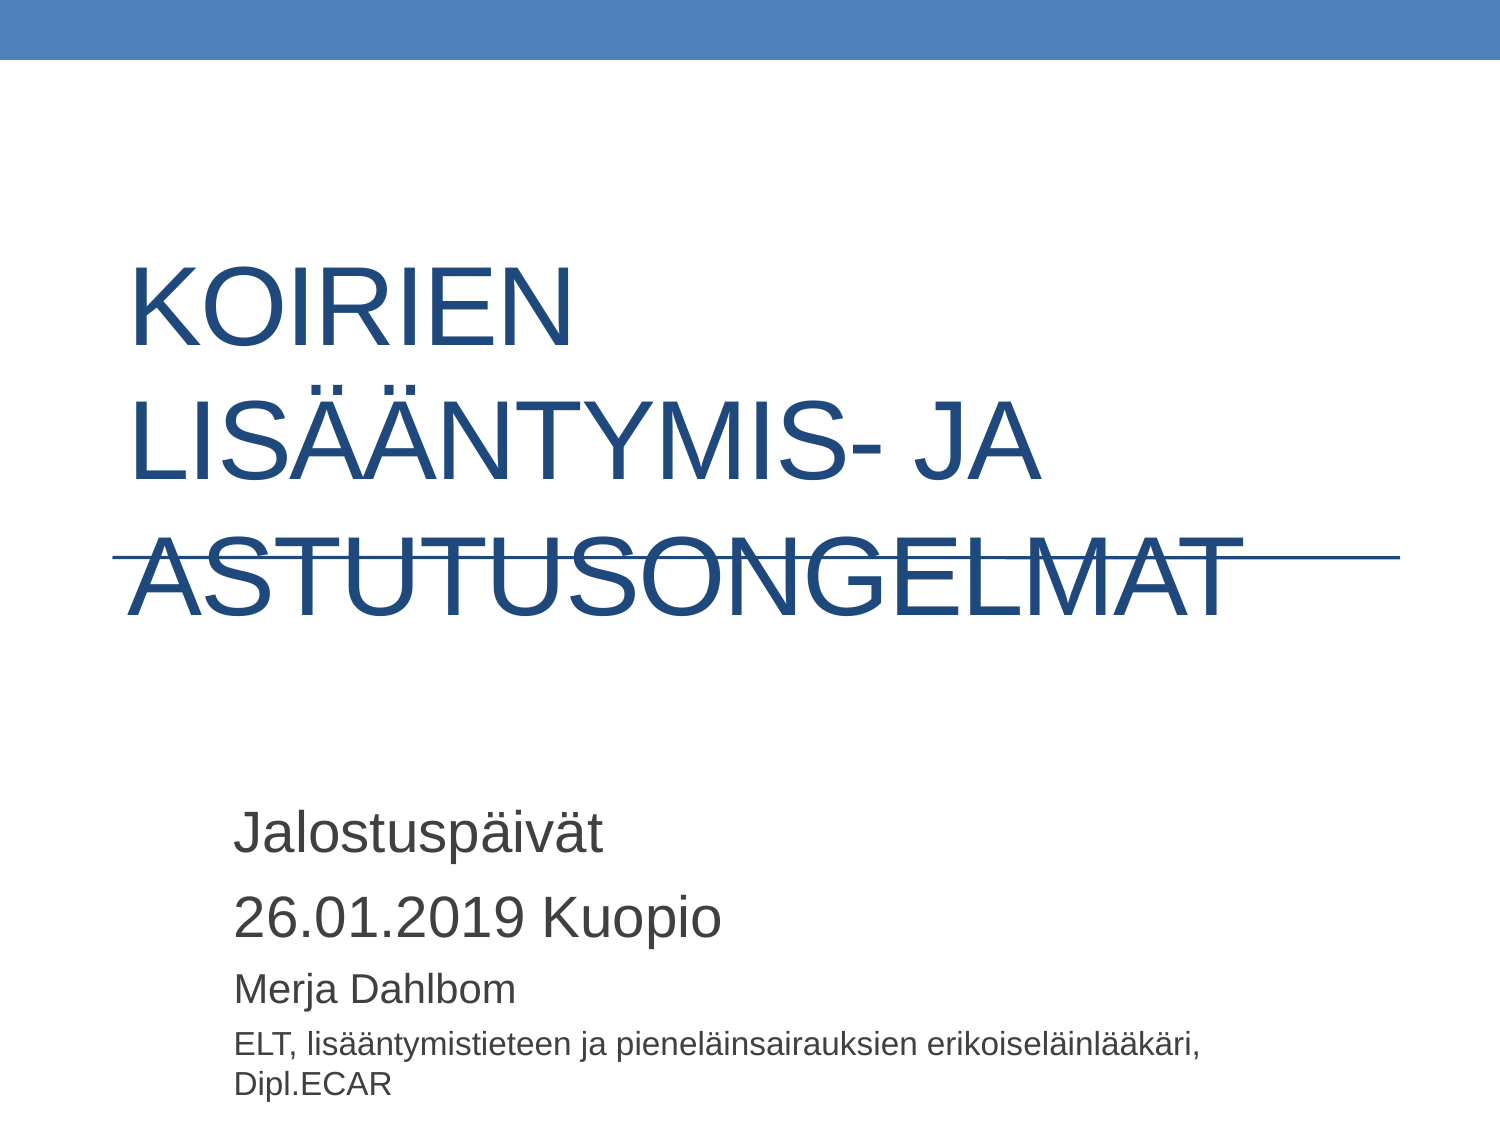

# Koirien lisääntymis- ja astutusongelmat
Jalostuspäivät
26.01.2019 Kuopio
Merja Dahlbom
ELT, lisääntymistieteen ja pieneläinsairauksien erikoiseläinlääkäri, Dipl.ECAR